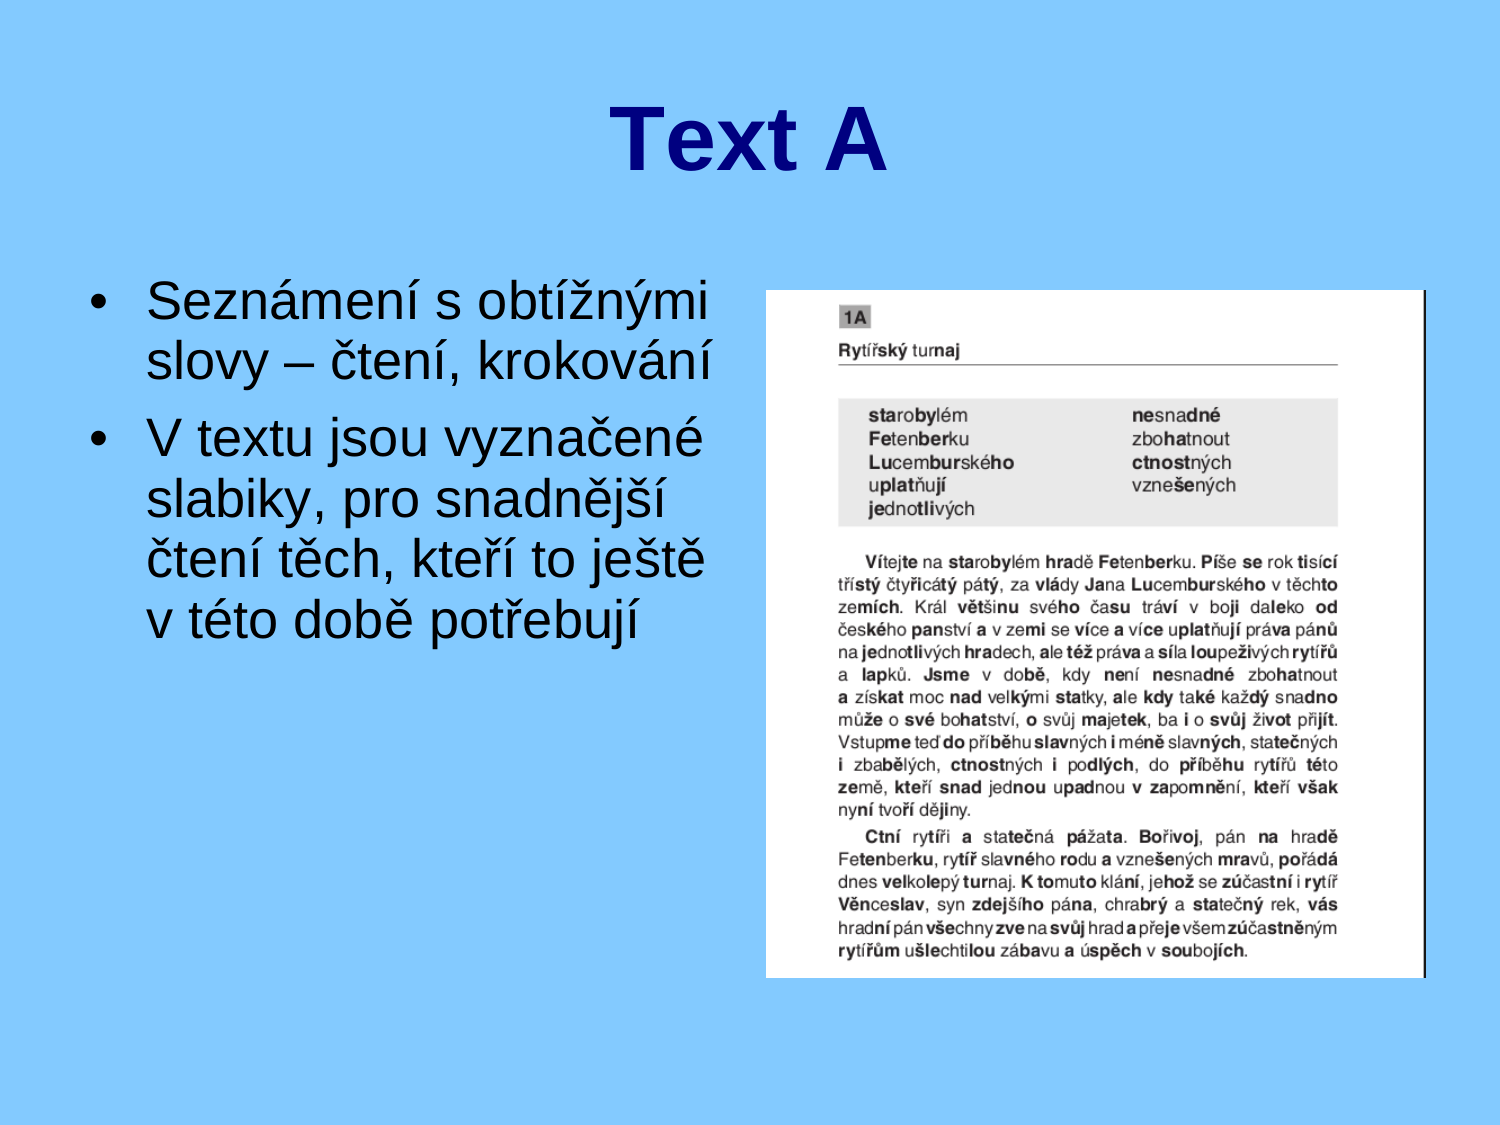

# Text A
Seznámení s obtížnými slovy – čtení, krokování
V textu jsou vyznačené slabiky, pro snadnější čtení těch, kteří to ještě v této době potřebují